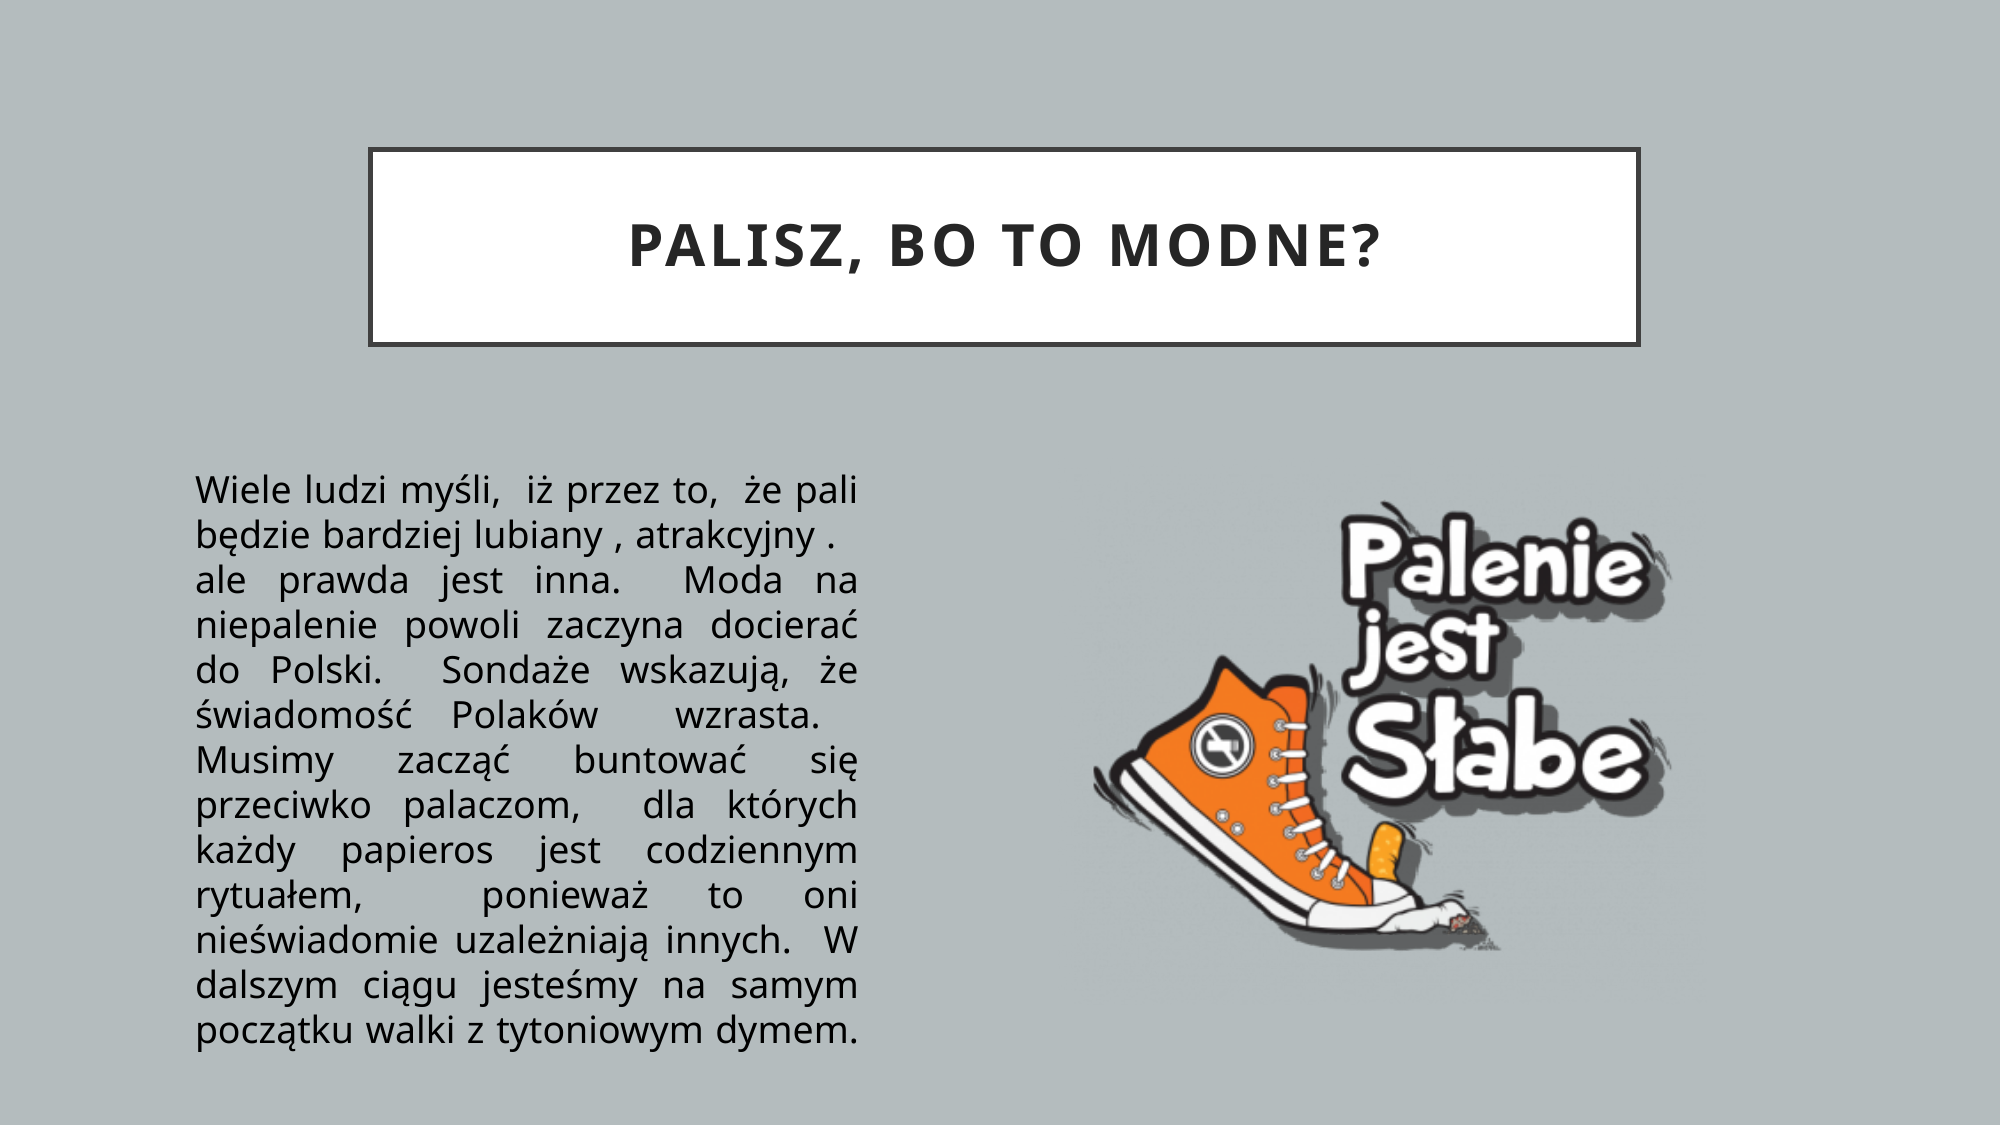

# Palisz, bo to modne?
Wiele ludzi myśli, iż przez to, że pali będzie bardziej lubiany , atrakcyjny . ale prawda jest inna. Moda na niepalenie powoli zaczyna docierać do Polski. Sondaże wskazują, że świadomość Polaków wzrasta. Musimy zacząć buntować się przeciwko palaczom, dla których każdy papieros jest codziennym rytuałem, ponieważ to oni nieświadomie uzależniają innych. W dalszym ciągu jesteśmy na samym początku walki z tytoniowym dymem.